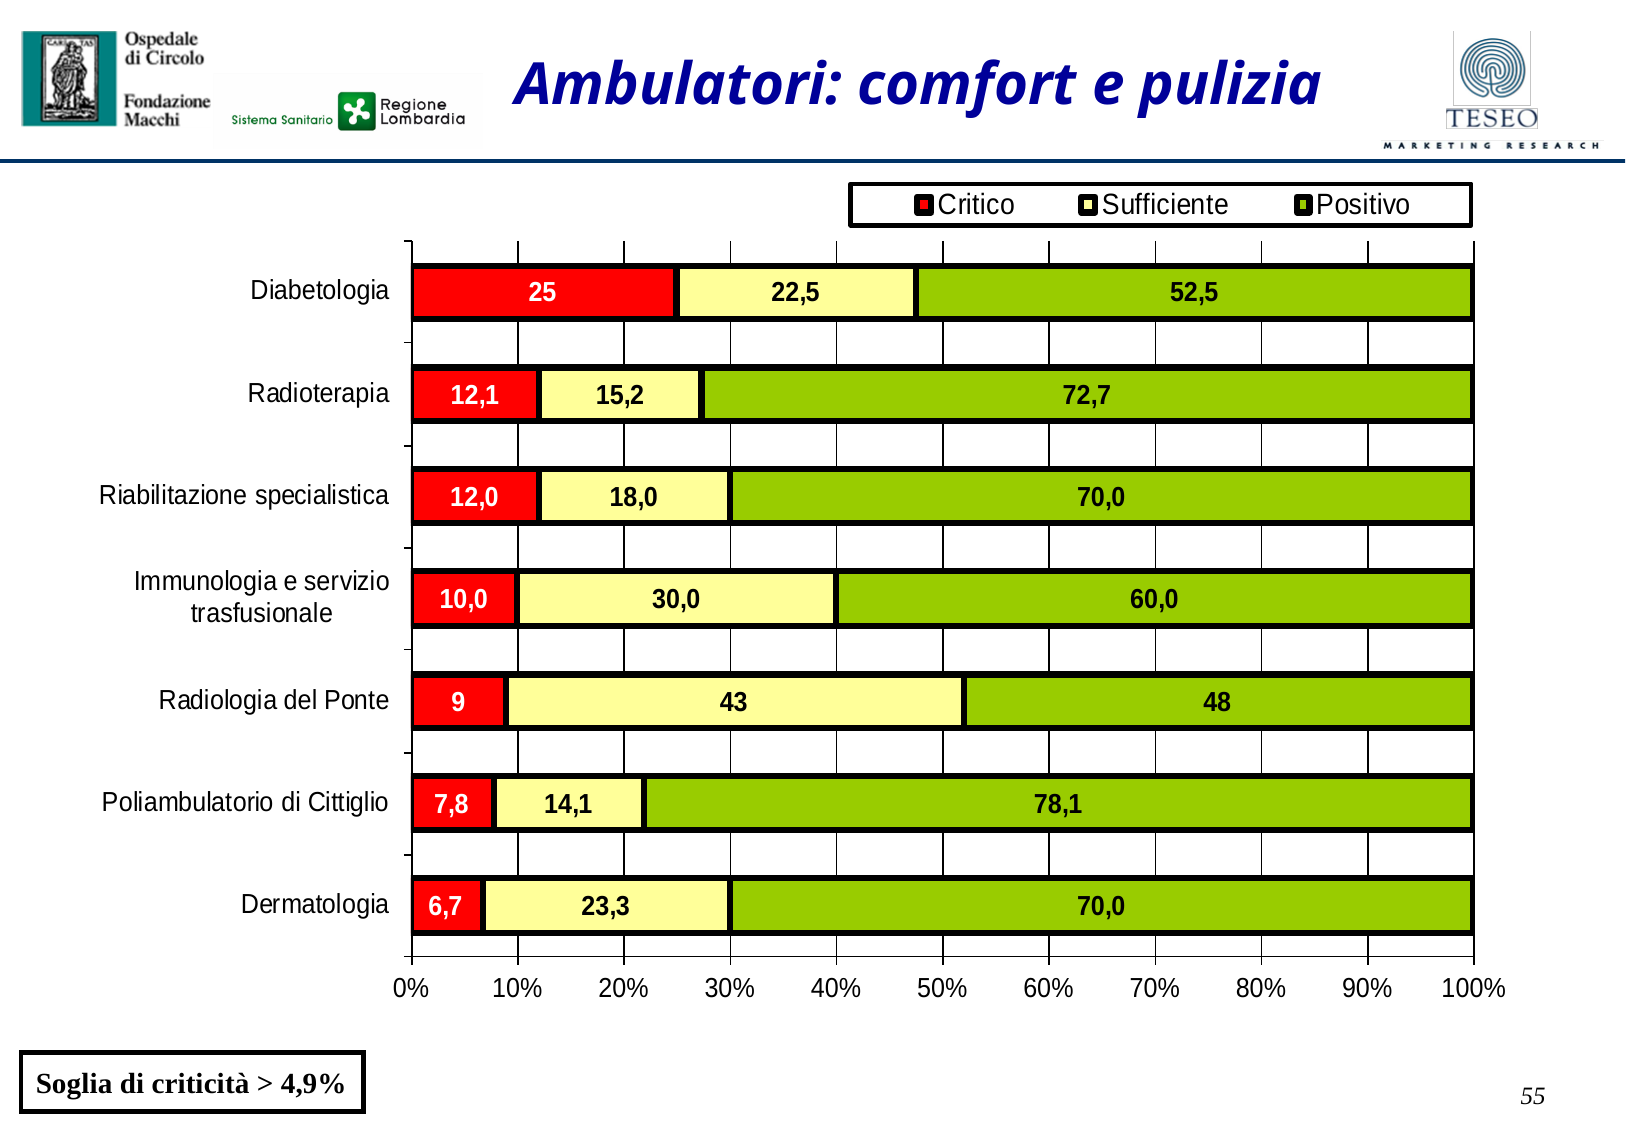

Ambulatori: comfort e pulizia
Soglia di criticità > 4,9%